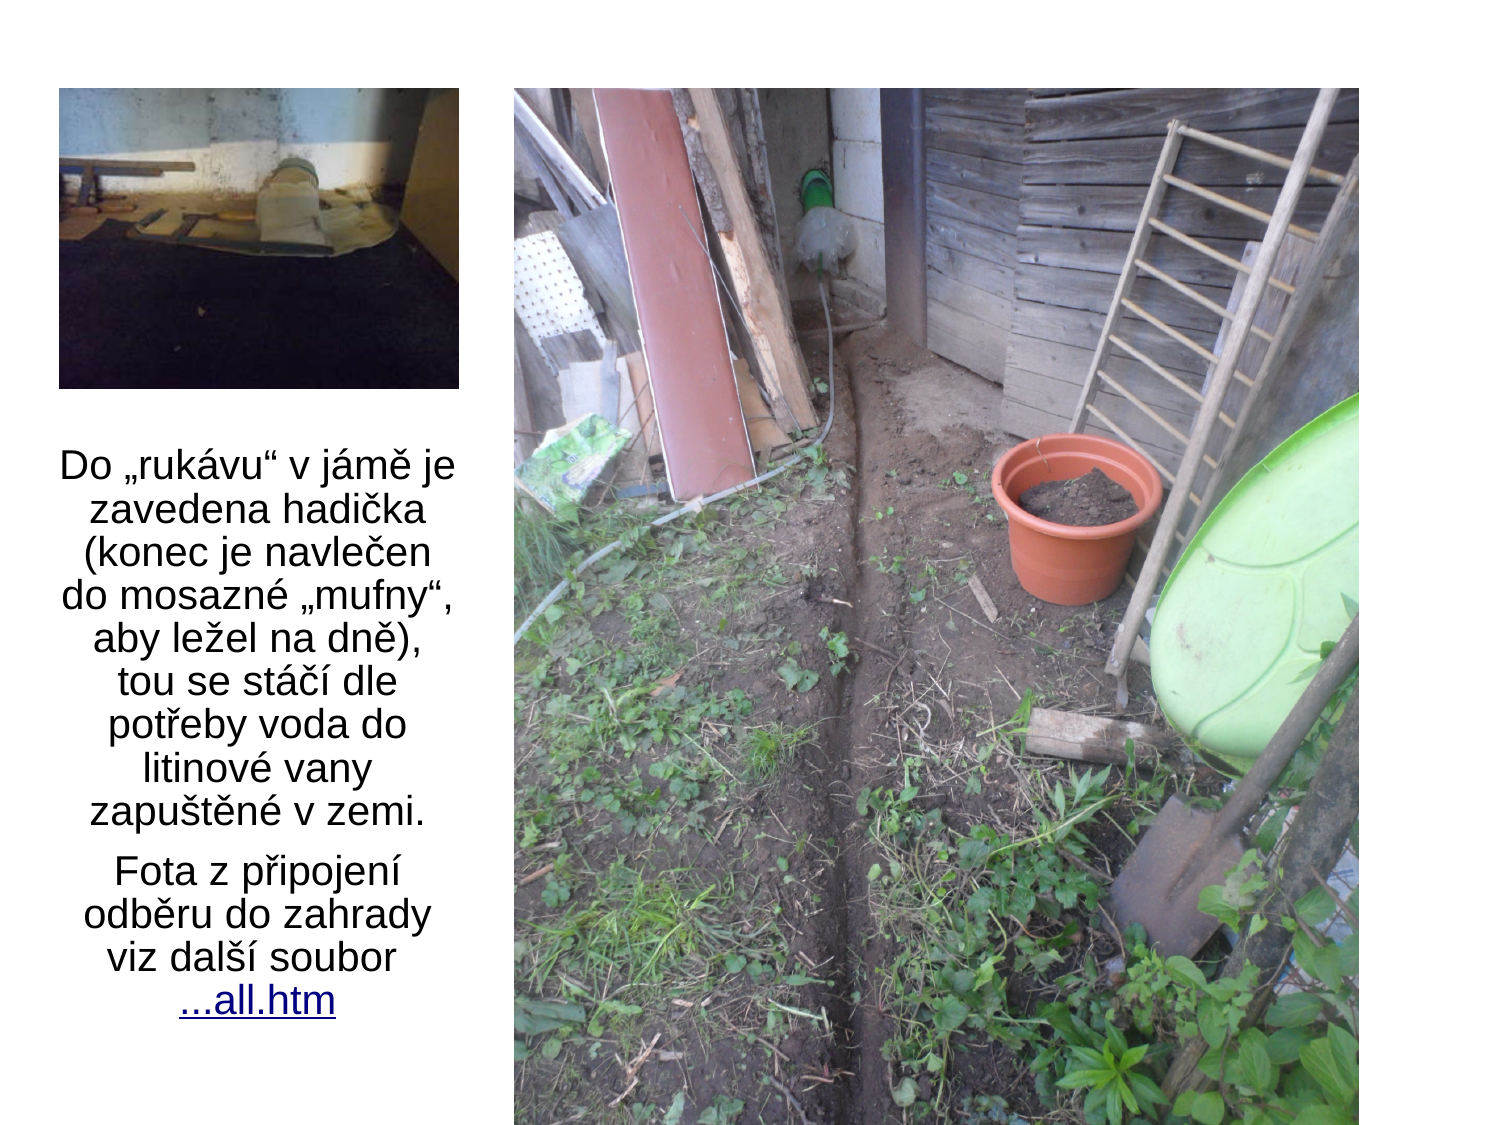

#
Do „rukávu“ v jámě je zavedena hadička (konec je navlečen do mosazné „mufny“, aby ležel na dně), tou se stáčí dle potřeby voda do litinové vany zapuštěné v zemi.
Fota z připojení odběru do zahrady viz další soubor ...all.htm